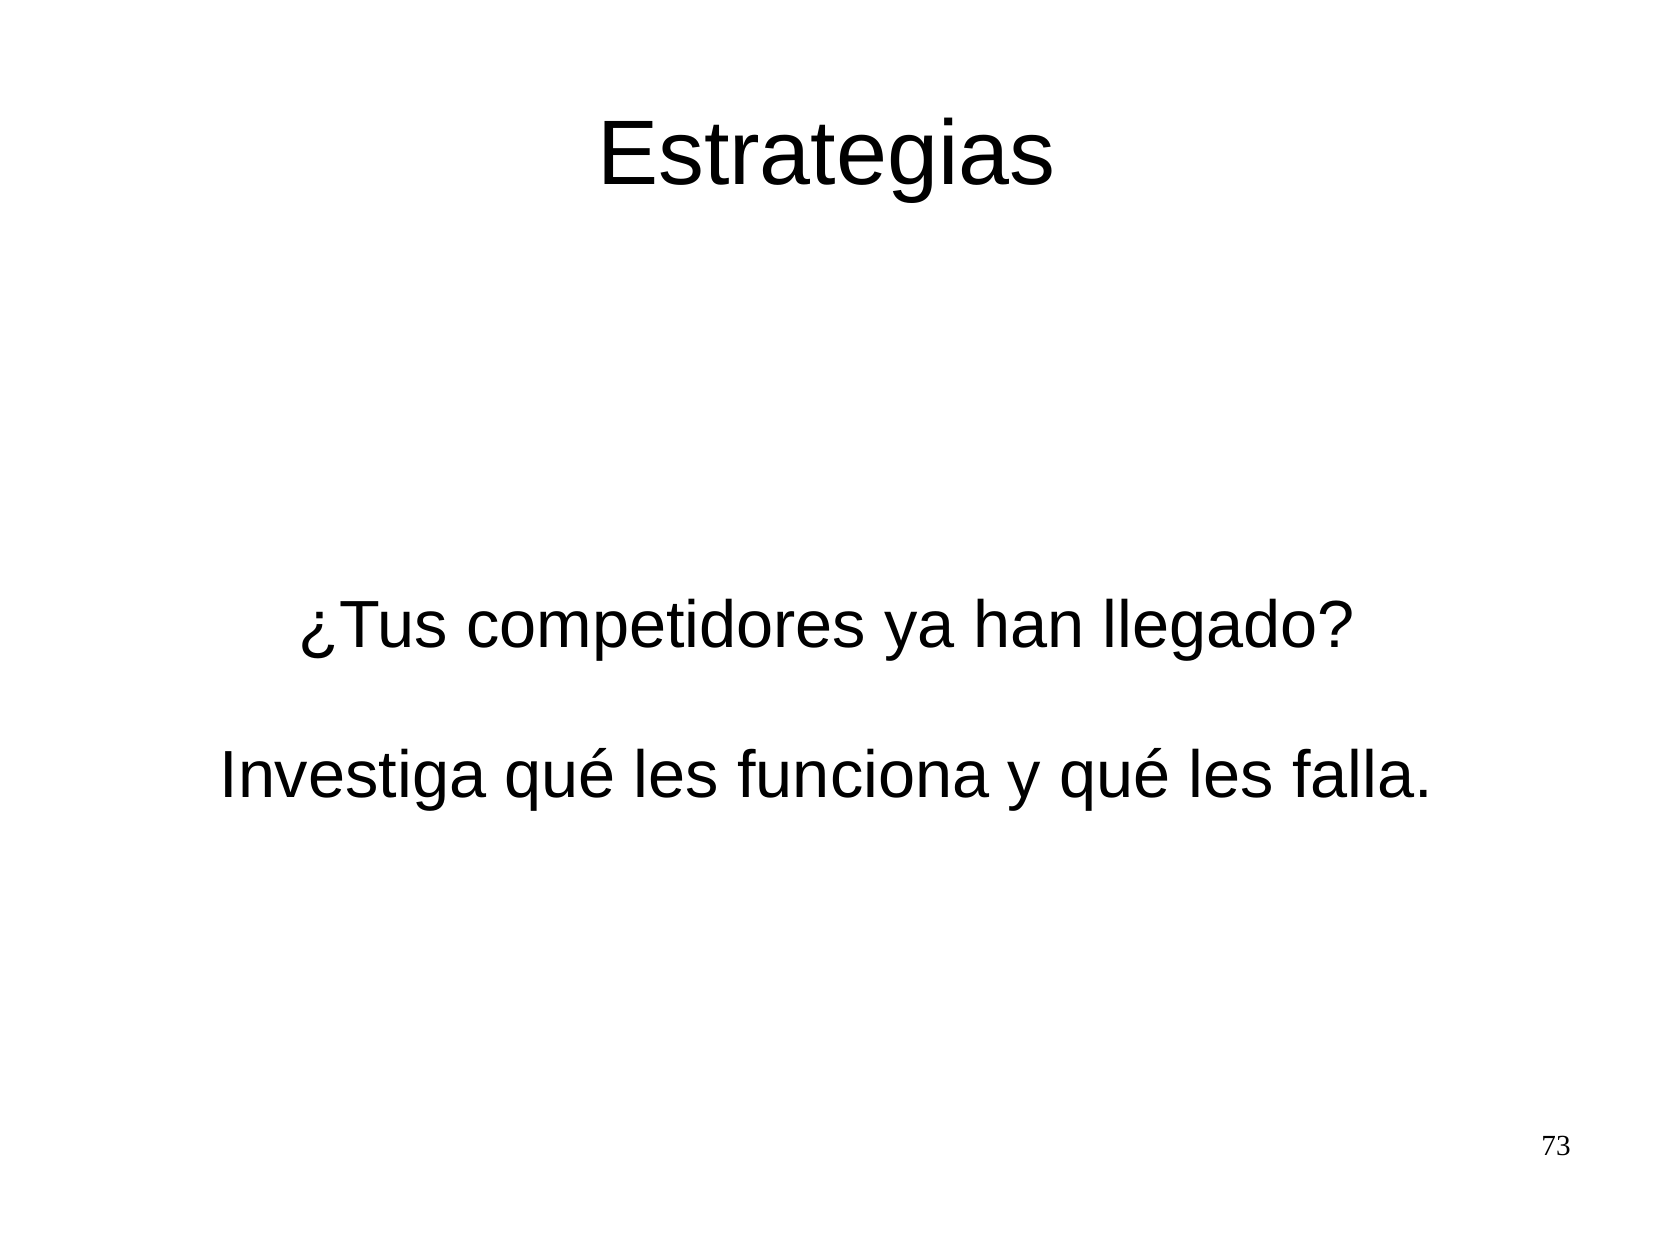

# Estrategias
¿Tus competidores ya han llegado?
Investiga qué les funciona y qué les falla.
73